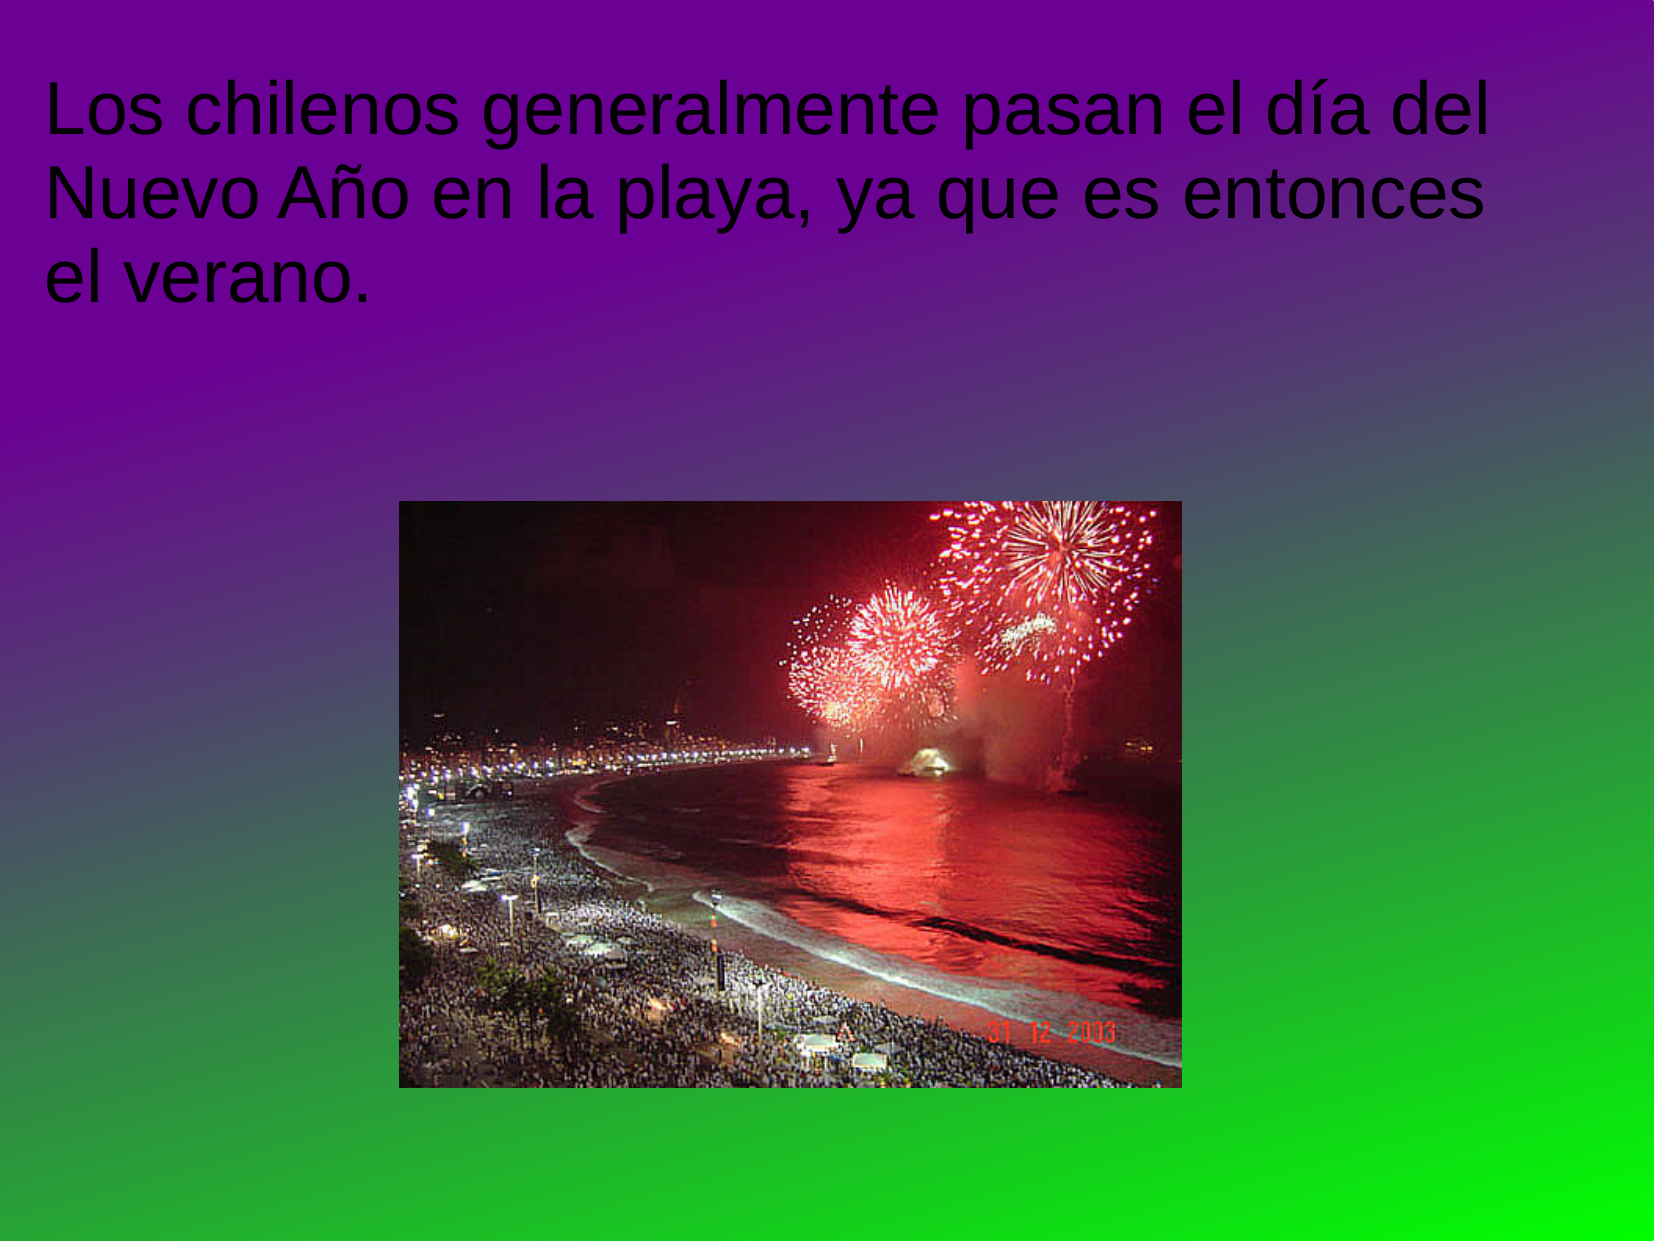

Los chilenos generalmente pasan el día del Nuevo Año en la playa, ya que es entonces el verano.